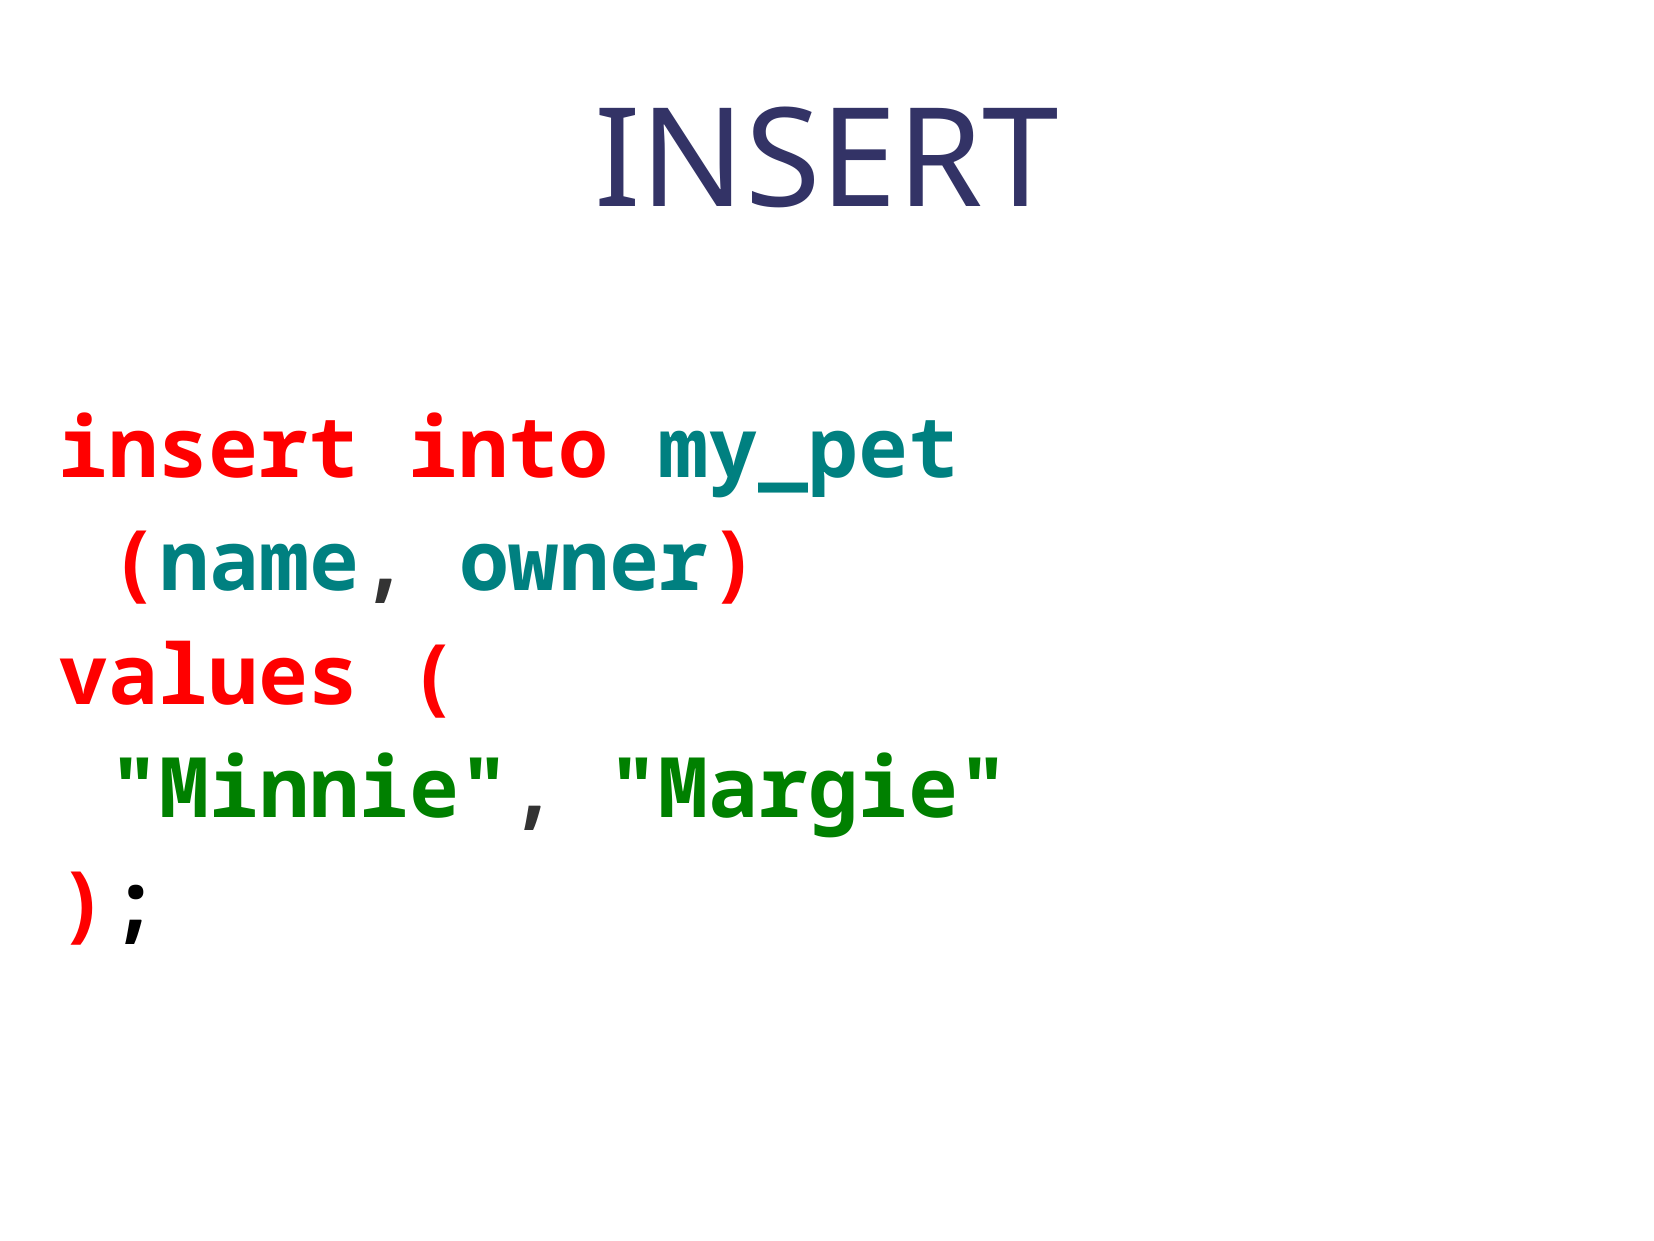

# INSERT
insert into my_pet
 (name, owner)
values (
 "Minnie", "Margie"
);